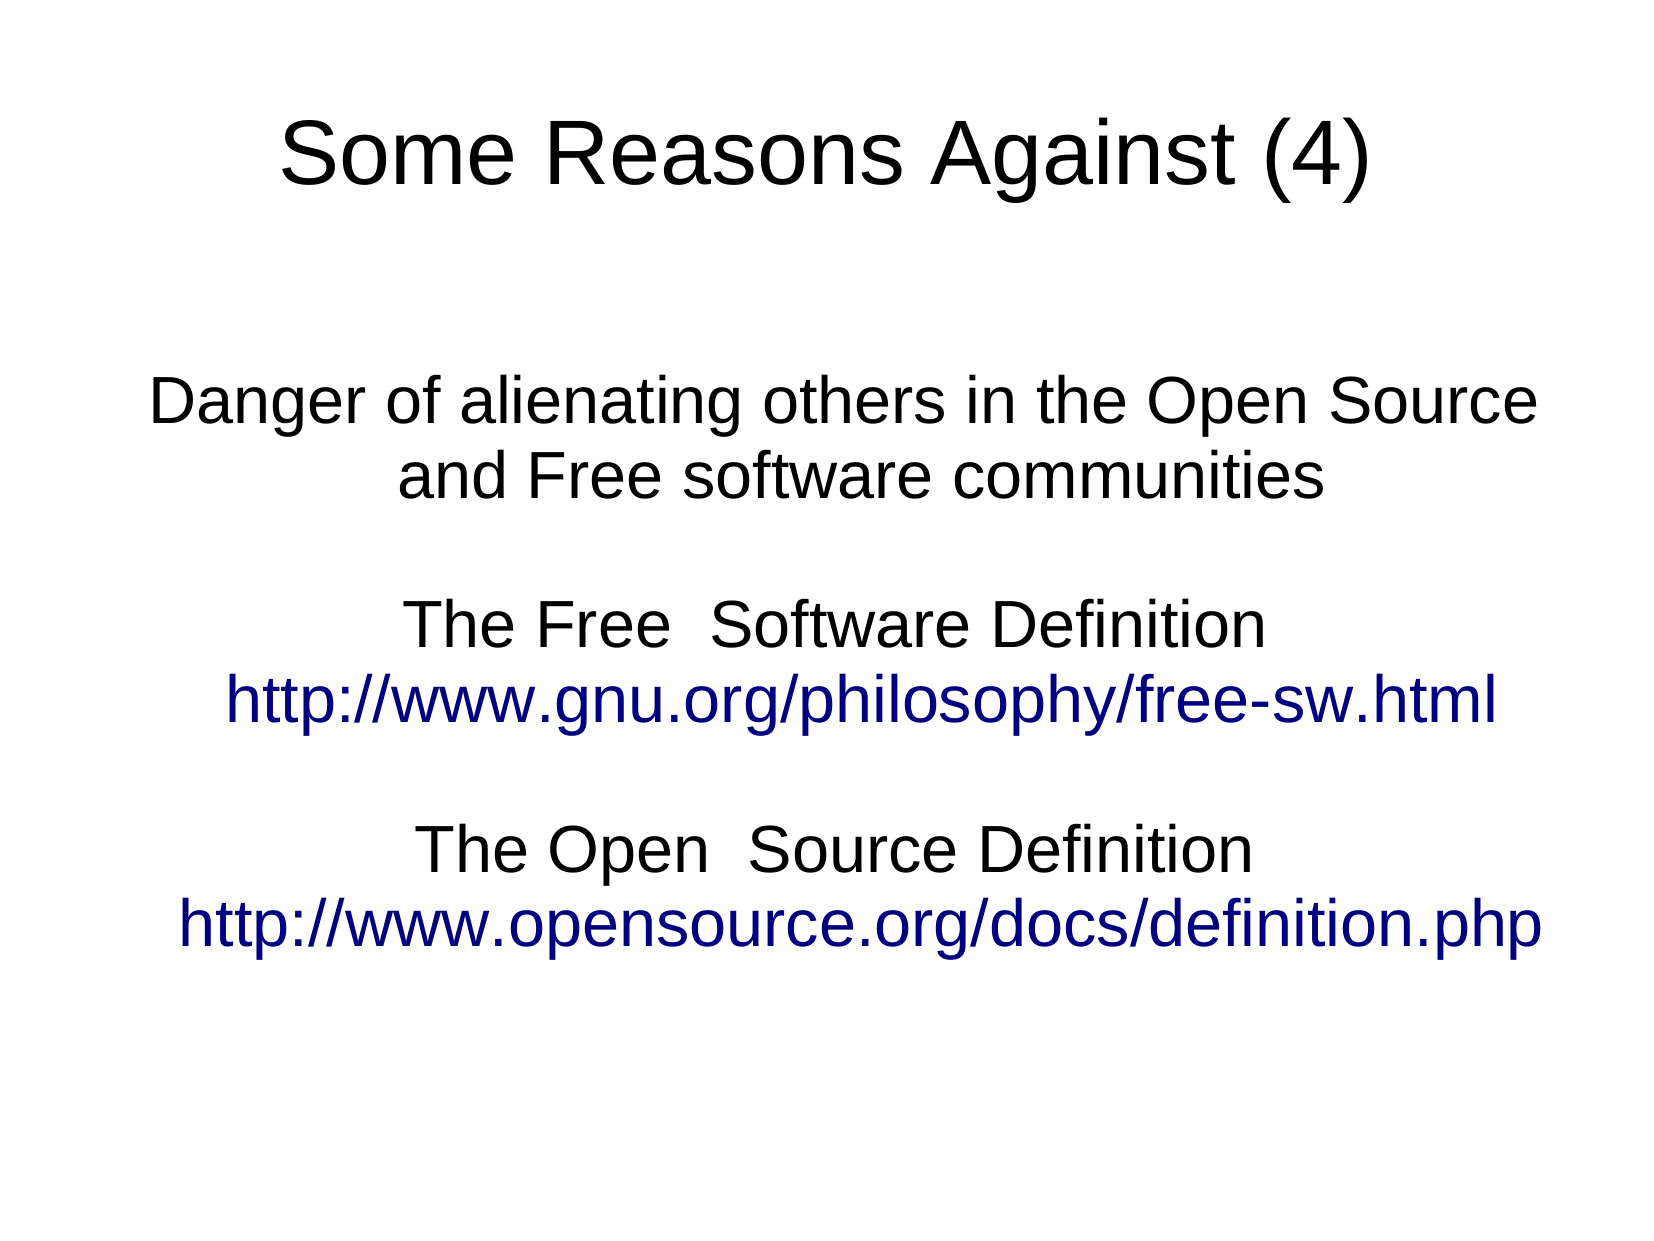

# Some Reasons Against (4)
Danger of alienating others in the Open Source and Free software communities
The Free Software Definition http://www.gnu.org/philosophy/free-sw.html
The Open Source Definition http://www.opensource.org/docs/definition.php